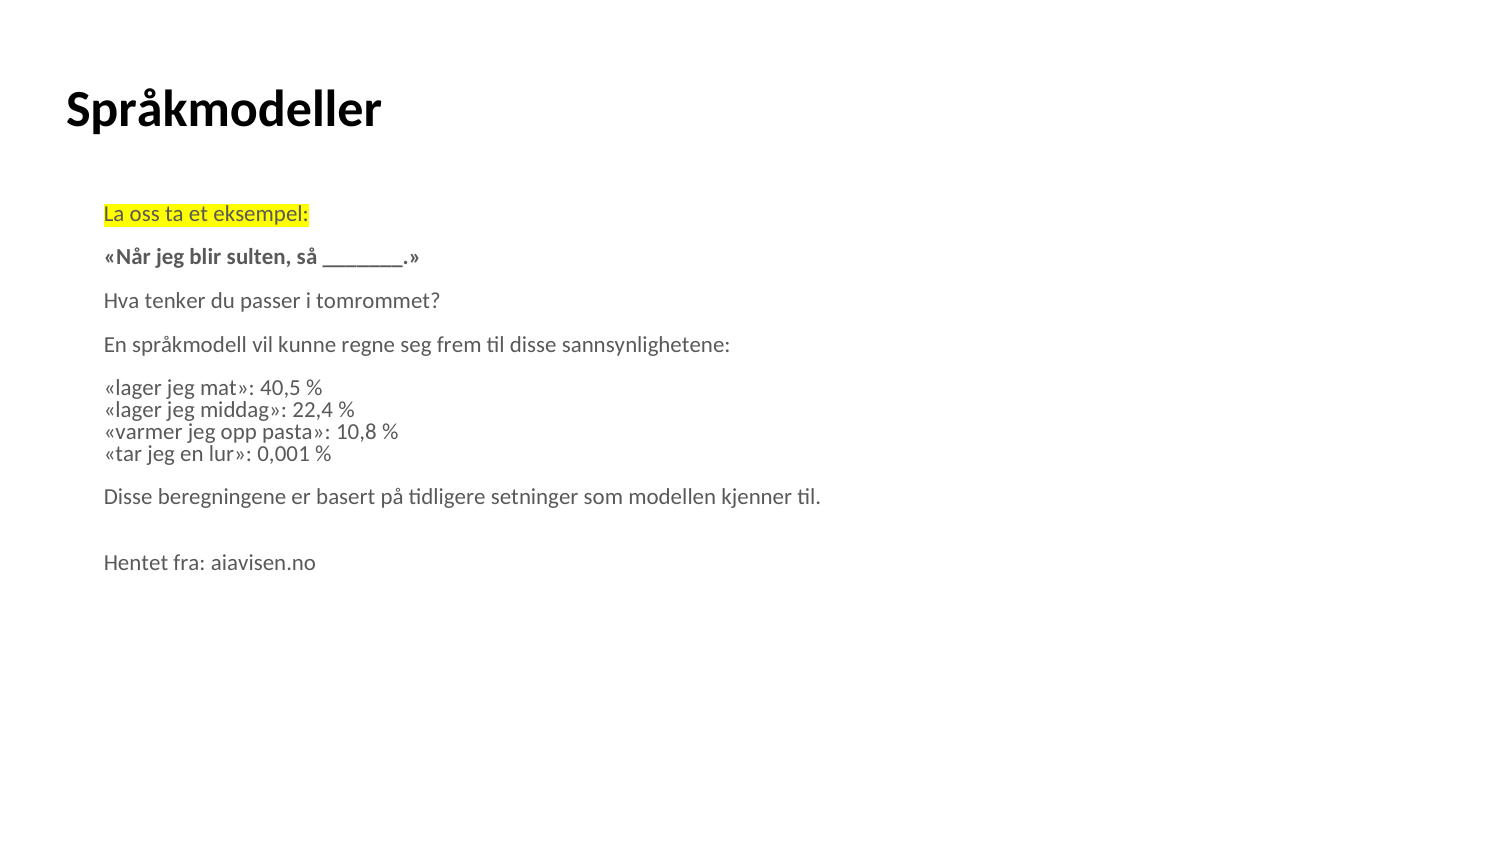

# Språkmodeller
La oss ta et eksempel:
«Når jeg blir sulten, så _______.»
Hva tenker du passer i tomrommet?
En språkmodell vil kunne regne seg frem til disse sannsynlighetene:
«lager jeg mat»: 40,5 %
«lager jeg middag»: 22,4 %
«varmer jeg opp pasta»: 10,8 %
«tar jeg en lur»: 0,001 %
Disse beregningene er basert på tidligere setninger som modellen kjenner til.
Hentet fra: aiavisen.no